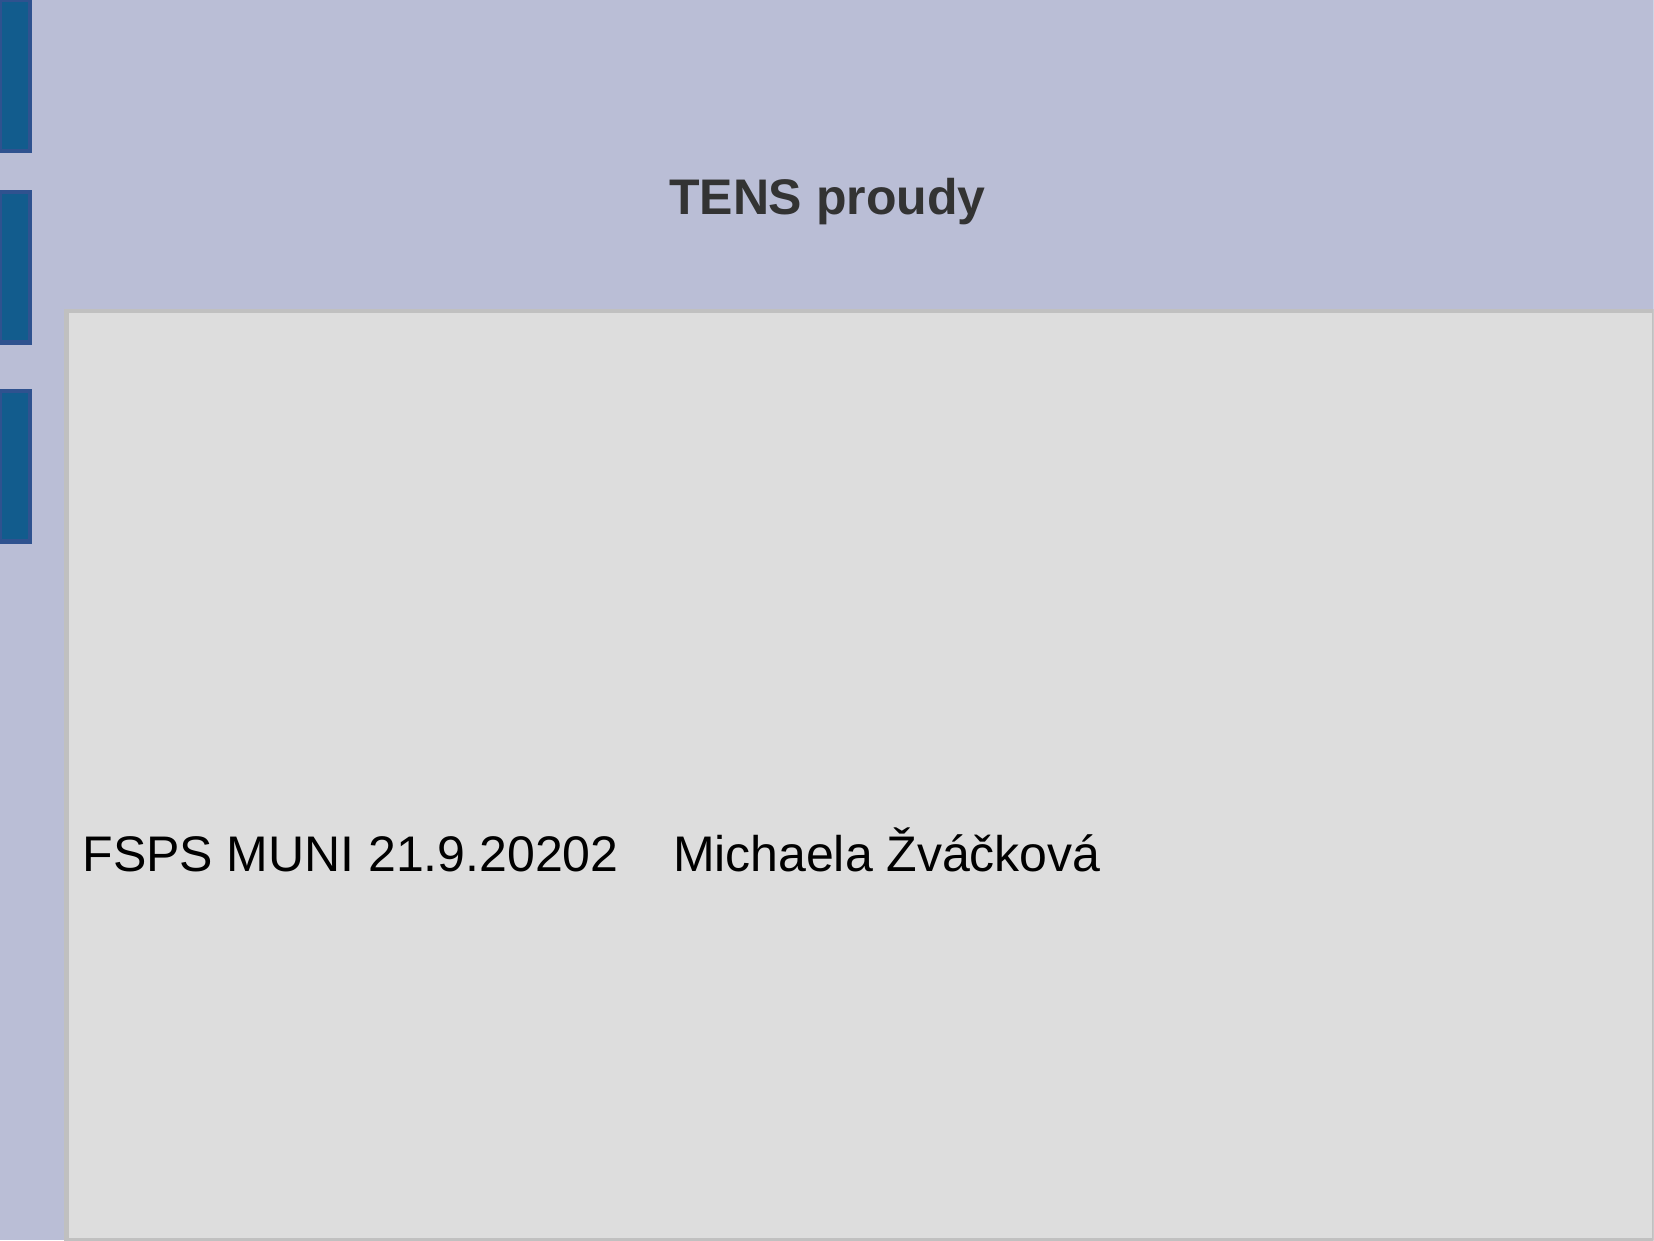

# TENS proudy
FSPS MUNI 21.9.20202	Michaela Žváčková